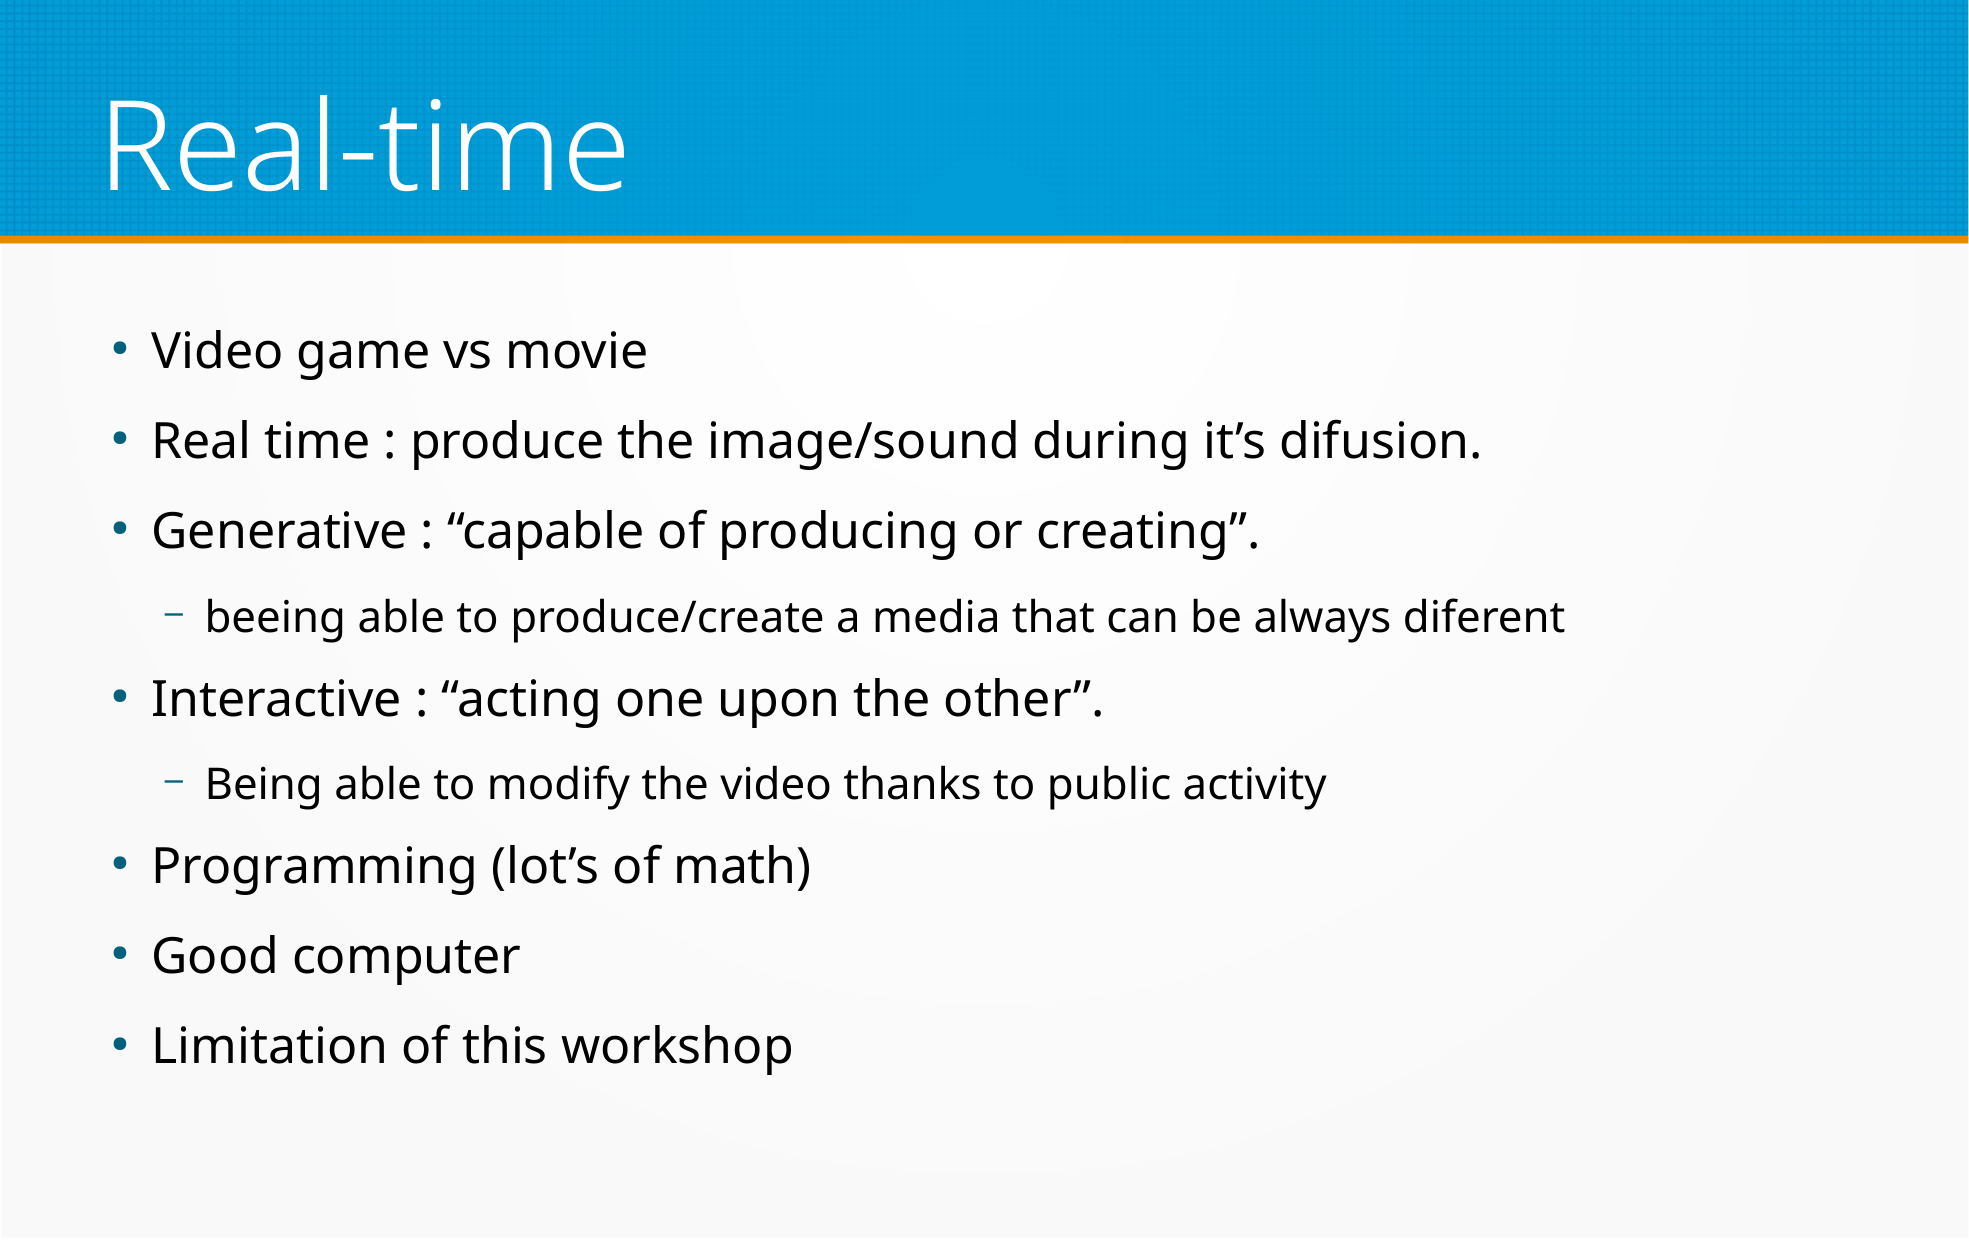

# Real-time
Video game vs movie
Real time : produce the image/sound during it’s difusion.
Generative : “capable of producing or creating”.
beeing able to produce/create a media that can be always diferent
Interactive : “acting one upon the other”.
Being able to modify the video thanks to public activity
Programming (lot’s of math)
Good computer
Limitation of this workshop